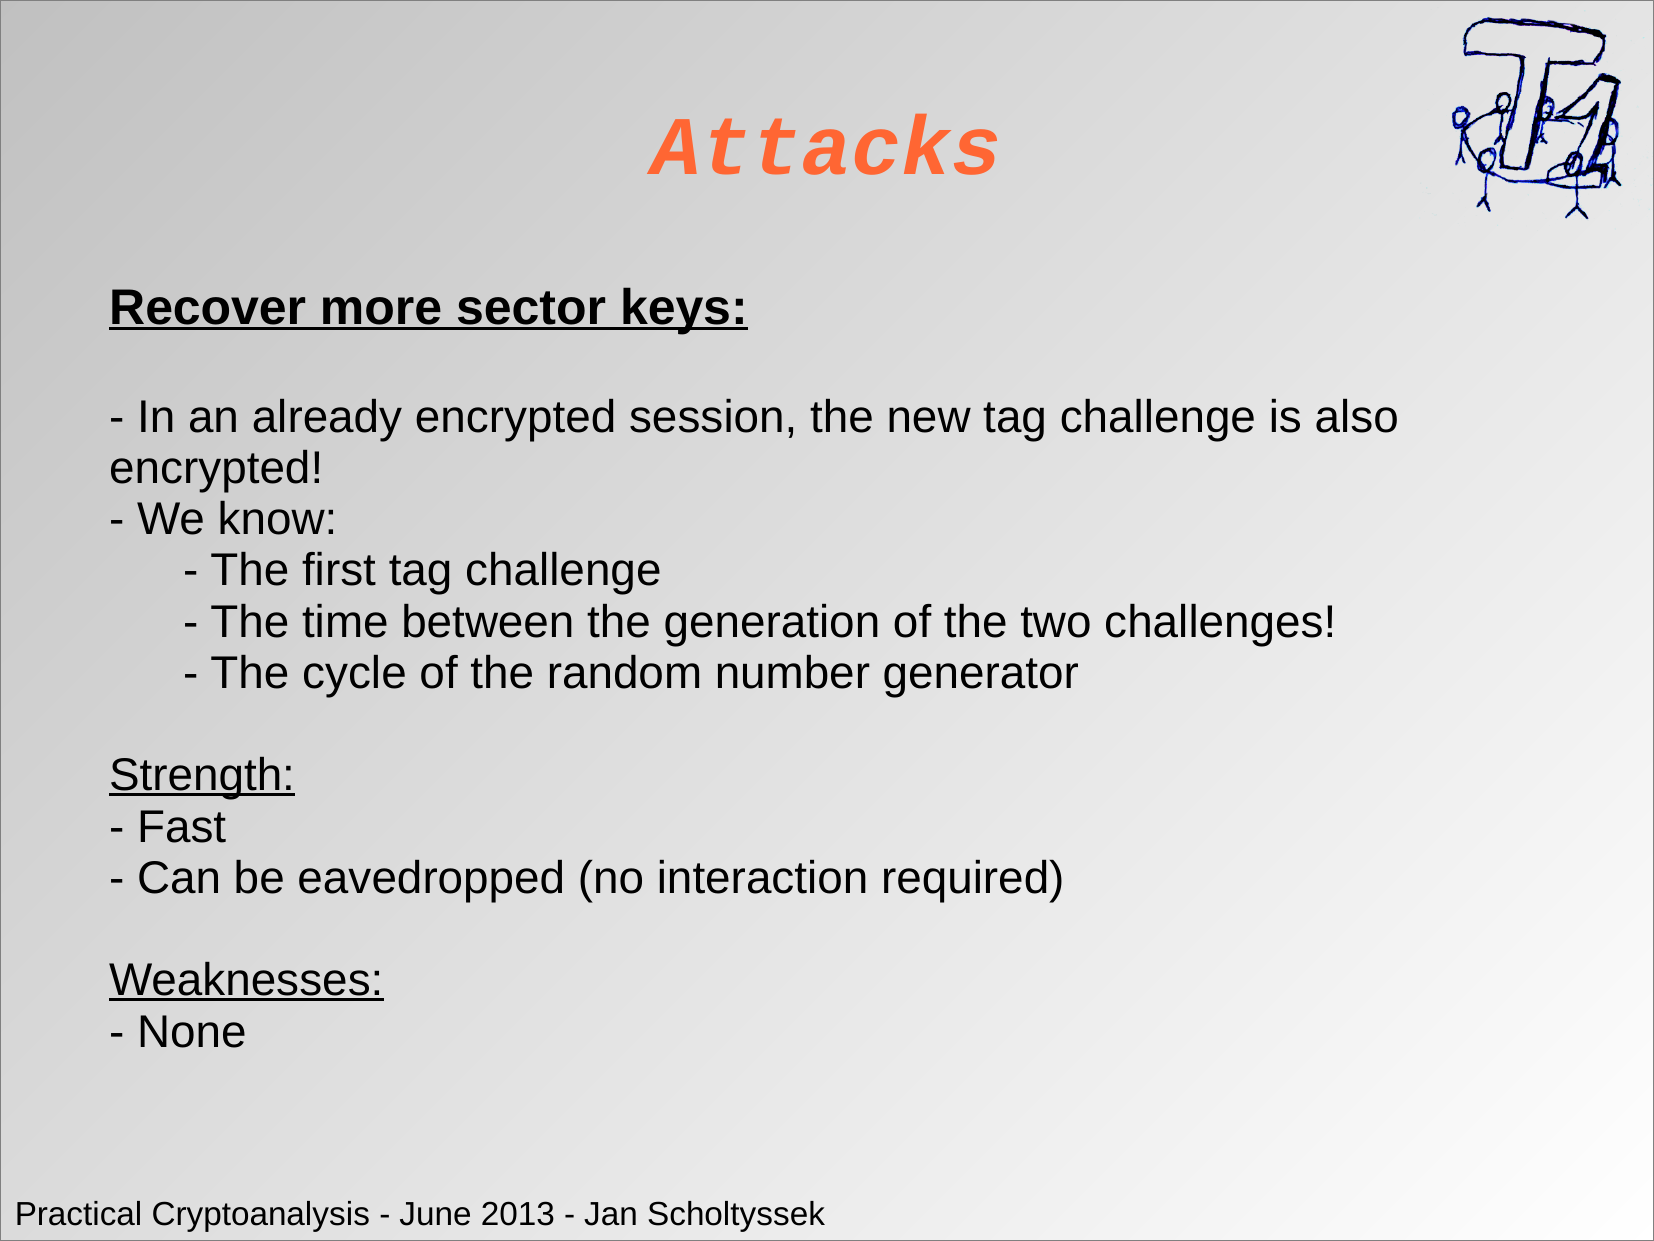

# Attacks
Recover more sector keys:
- In an already encrypted session, the new tag challenge is also encrypted!
- We know:
	- The first tag challenge
	- The time between the generation of the two challenges!
	- The cycle of the random number generator
Strength:
- Fast
- Can be eavedropped (no interaction required)
Weaknesses:
- None
Practical Cryptoanalysis - June 2013 - Jan Scholtyssek